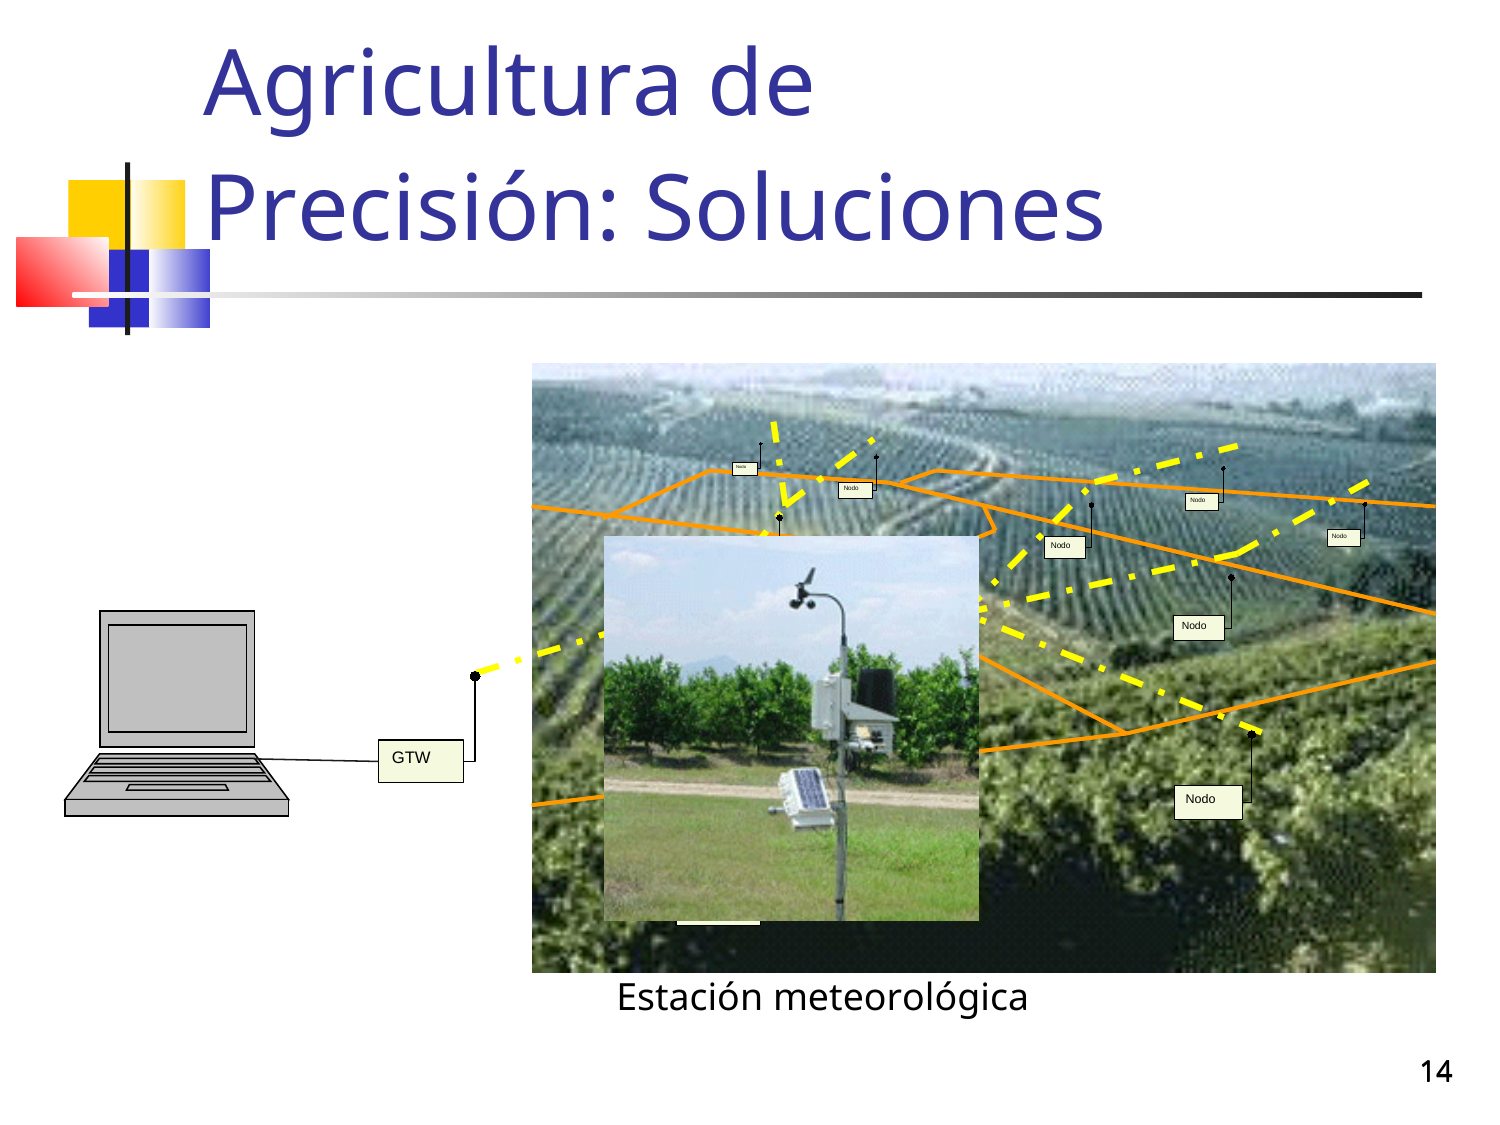

# Agricultura de Precisión: Soluciones
Nodo
Nodo
Nodo
Nodo
Nodo
Nodo
Nodo
Nodo
Nodo
GTW
Nodo
Nodo
 Estación meteorológica
14